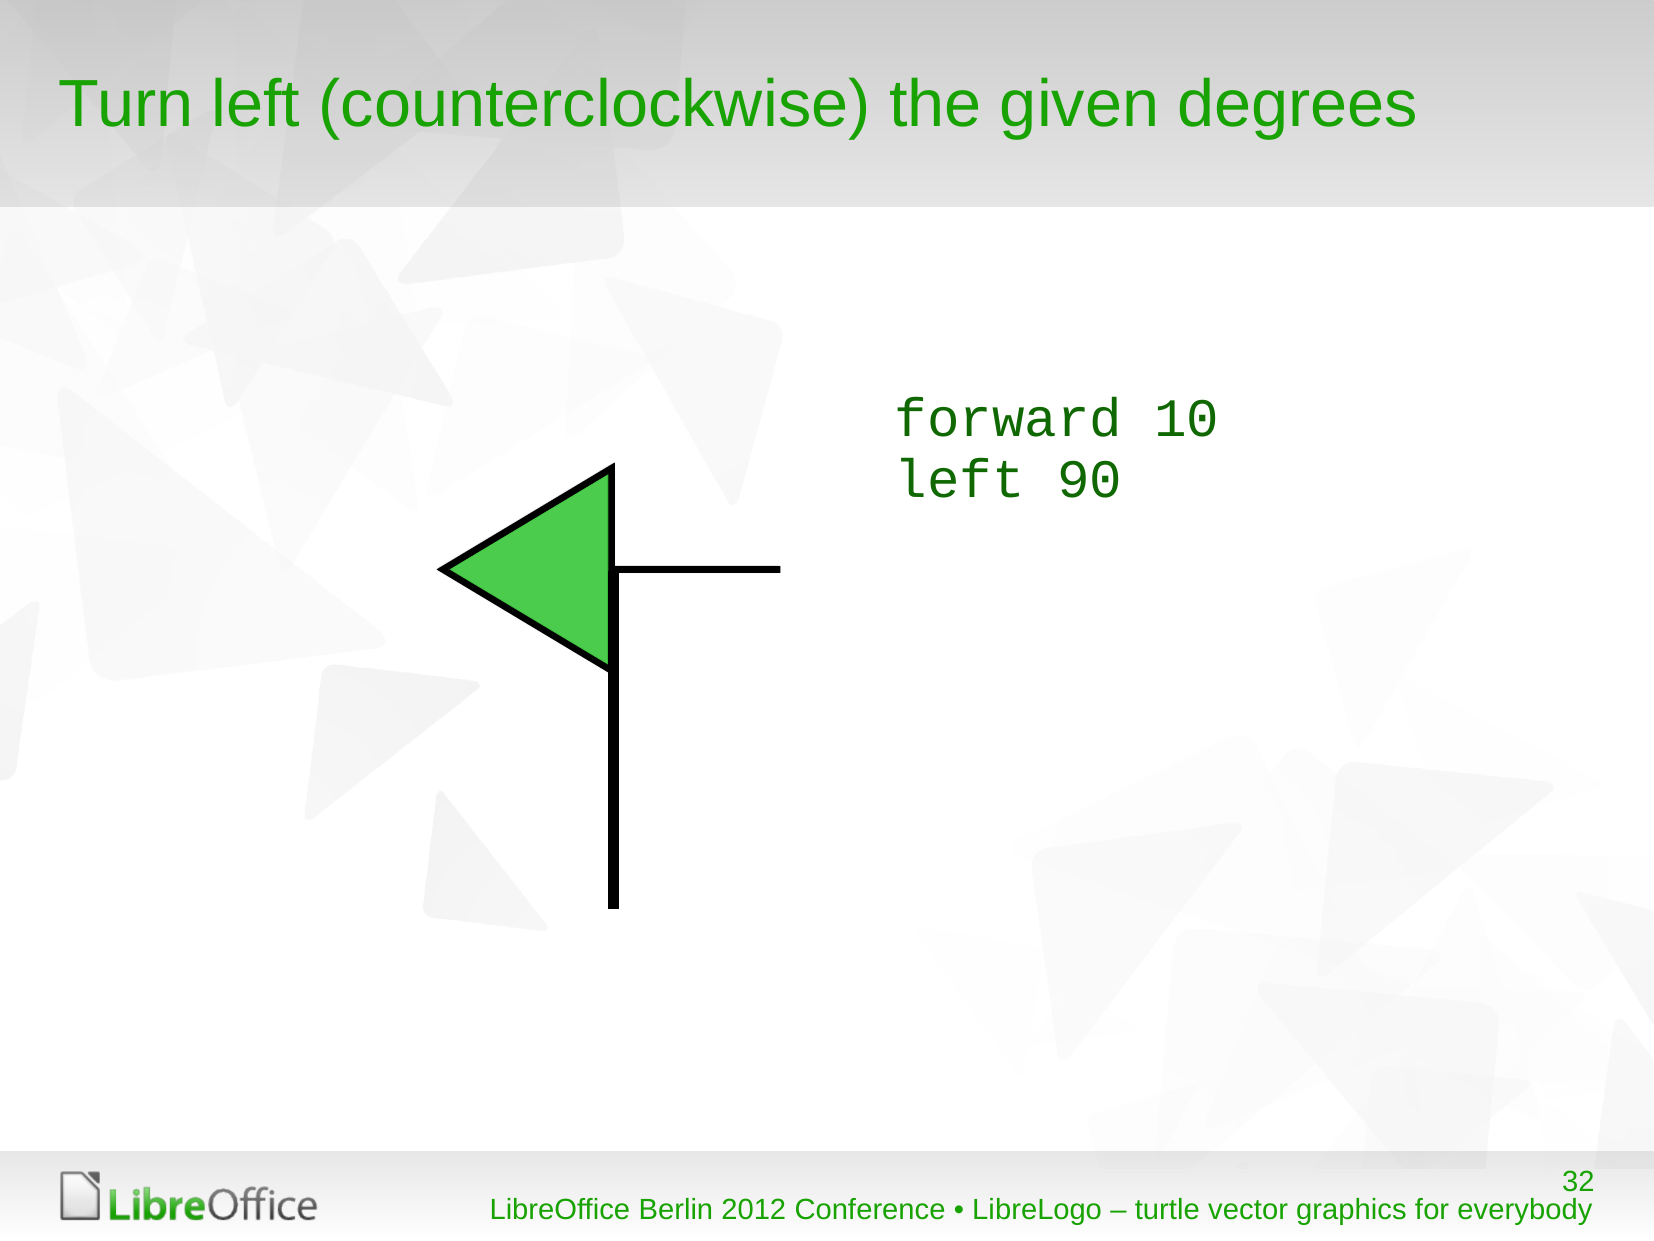

# Turn left (counterclockwise) the given degrees
forward 10
left 90
32
LibreOffice Berlin 2012 Conference • LibreLogo – turtle vector graphics for everybody